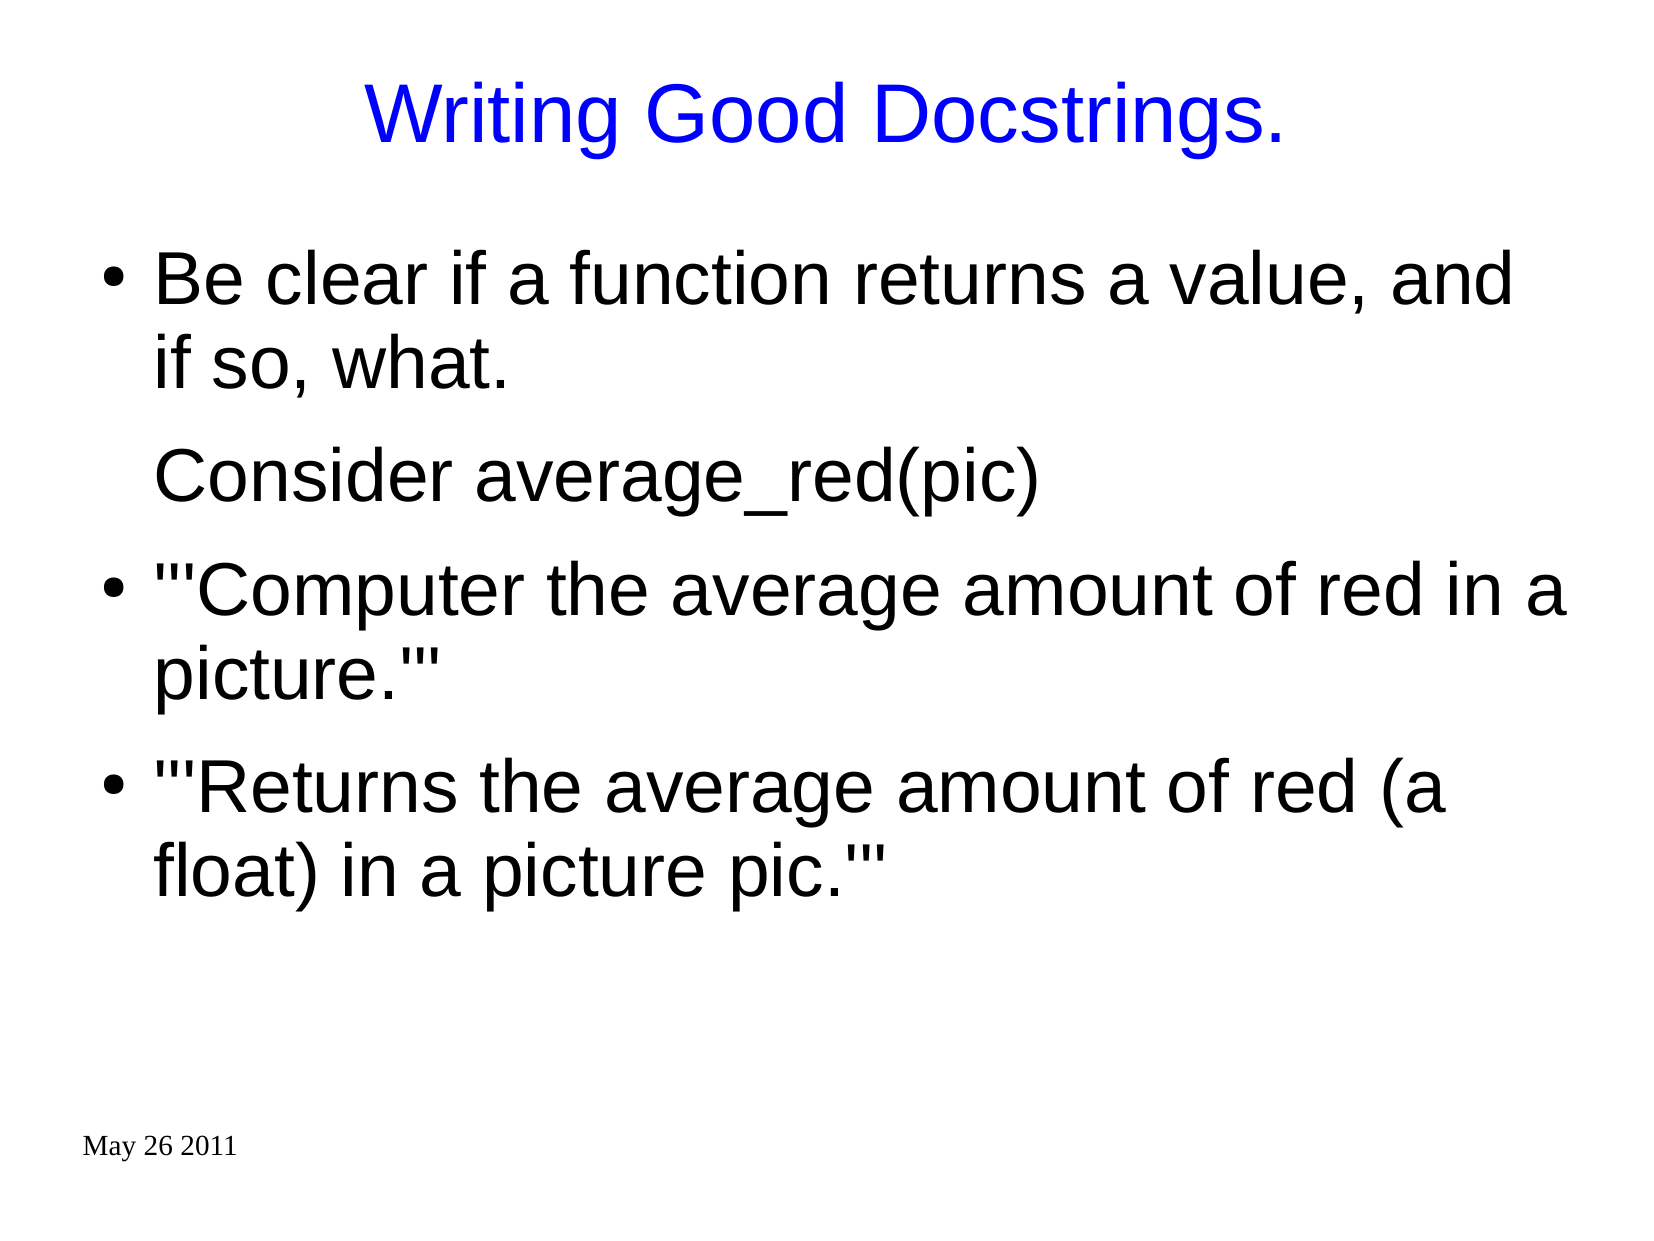

# Writing Good Docstrings.
Be clear if a function returns a value, and if so, what.
Consider average_red(pic)
'''Computer the average amount of red in a picture.'''
'''Returns the average amount of red (a float) in a picture pic.'''
May 26 2011